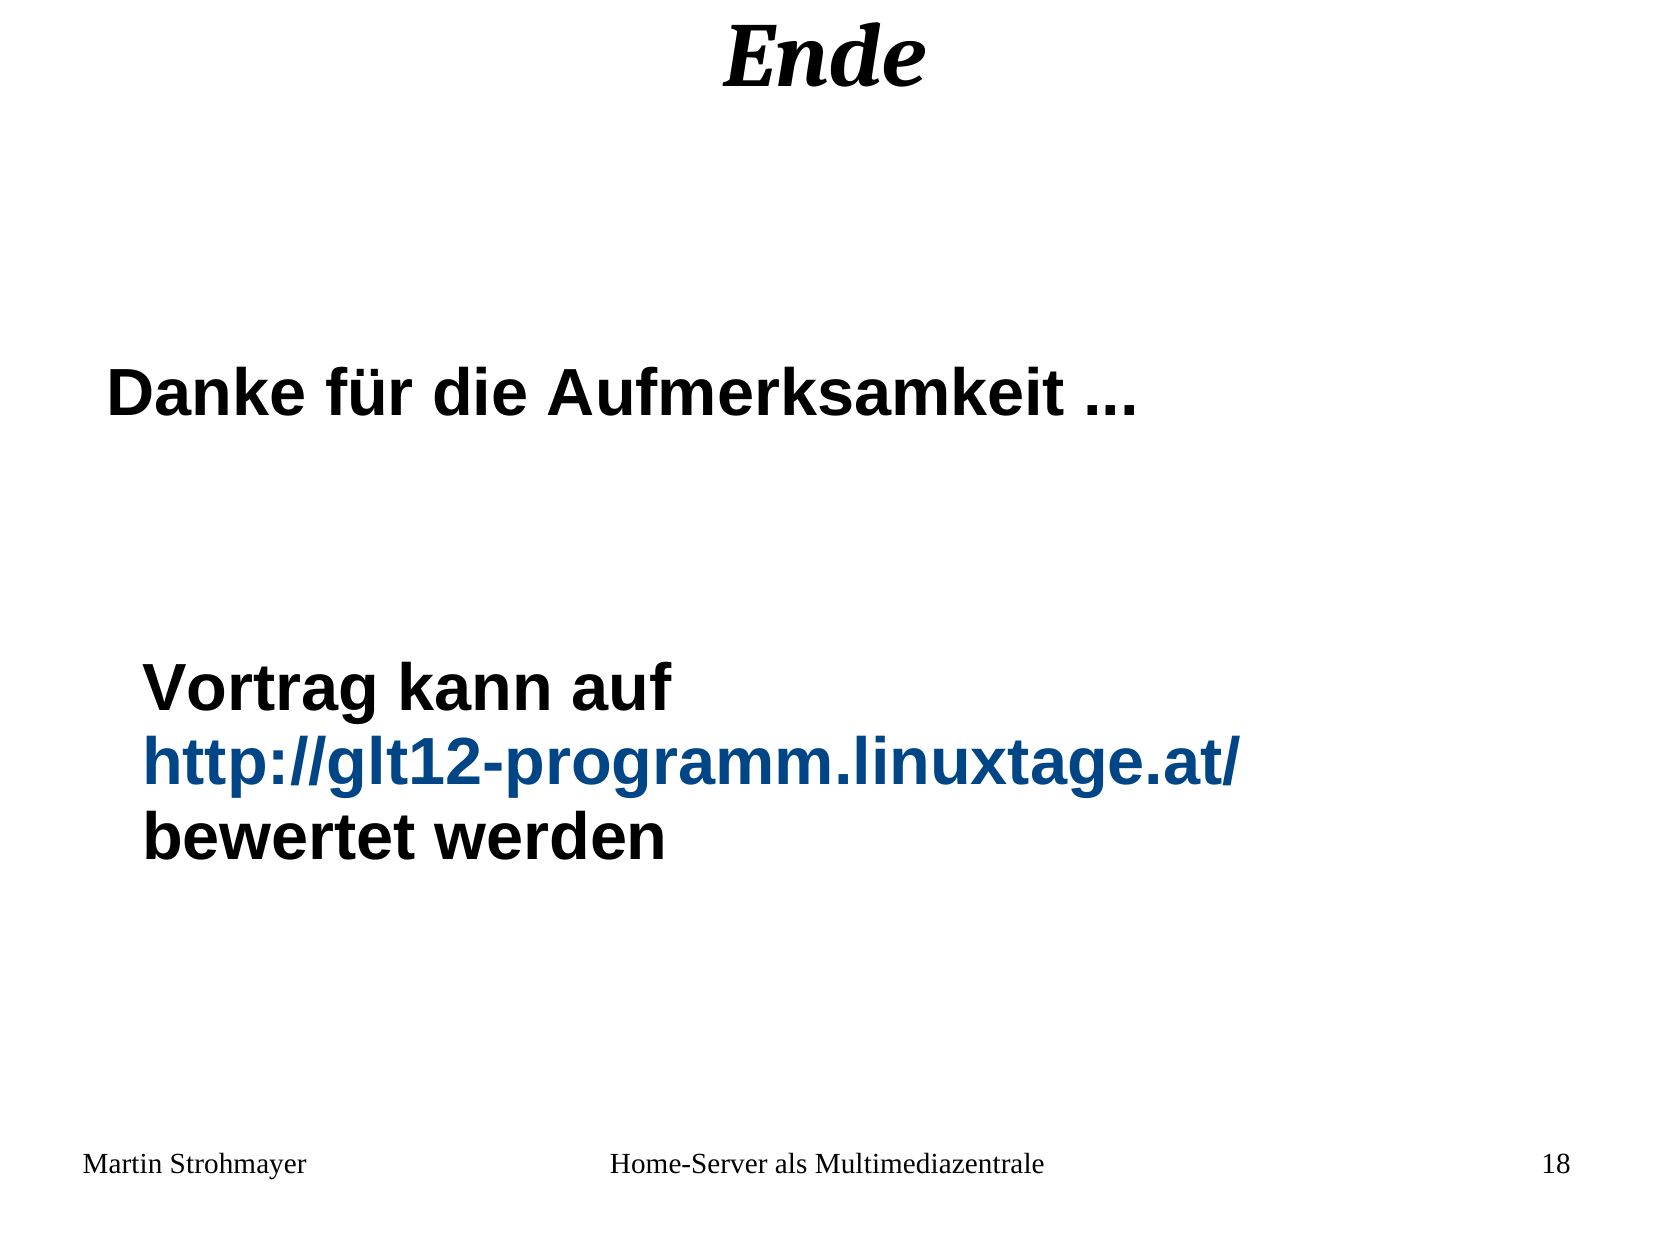

Ende
# Danke für die Aufmerksamkeit ...
Vortrag kann auf
http://glt12-programm.linuxtage.at/
bewertet werden
Martin Strohmayer
Home-Server als Multimediazentrale
18